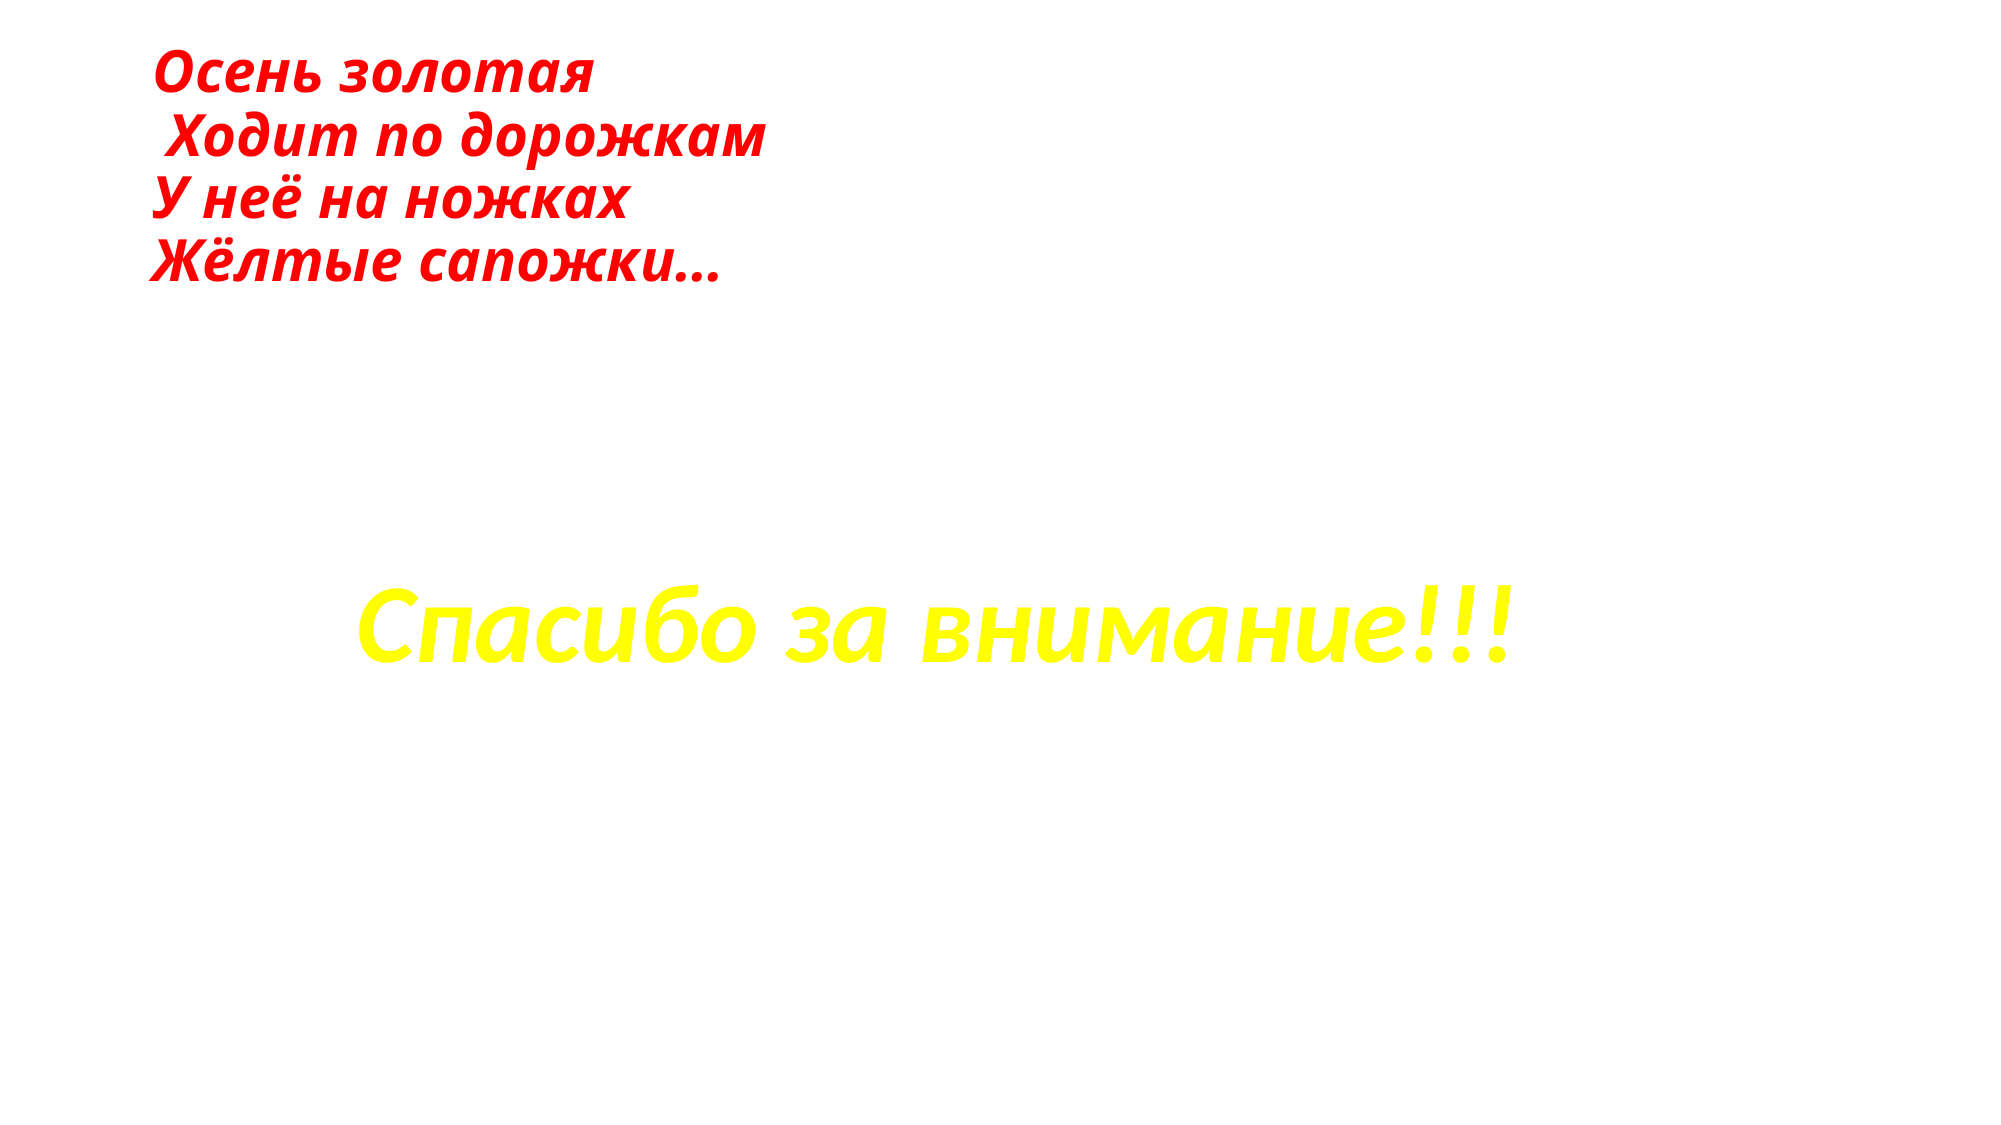

# Осень золотая Ходит по дорожкам У неё на ножках Жёлтые сапожки…
 Спасибо за внимание!!!